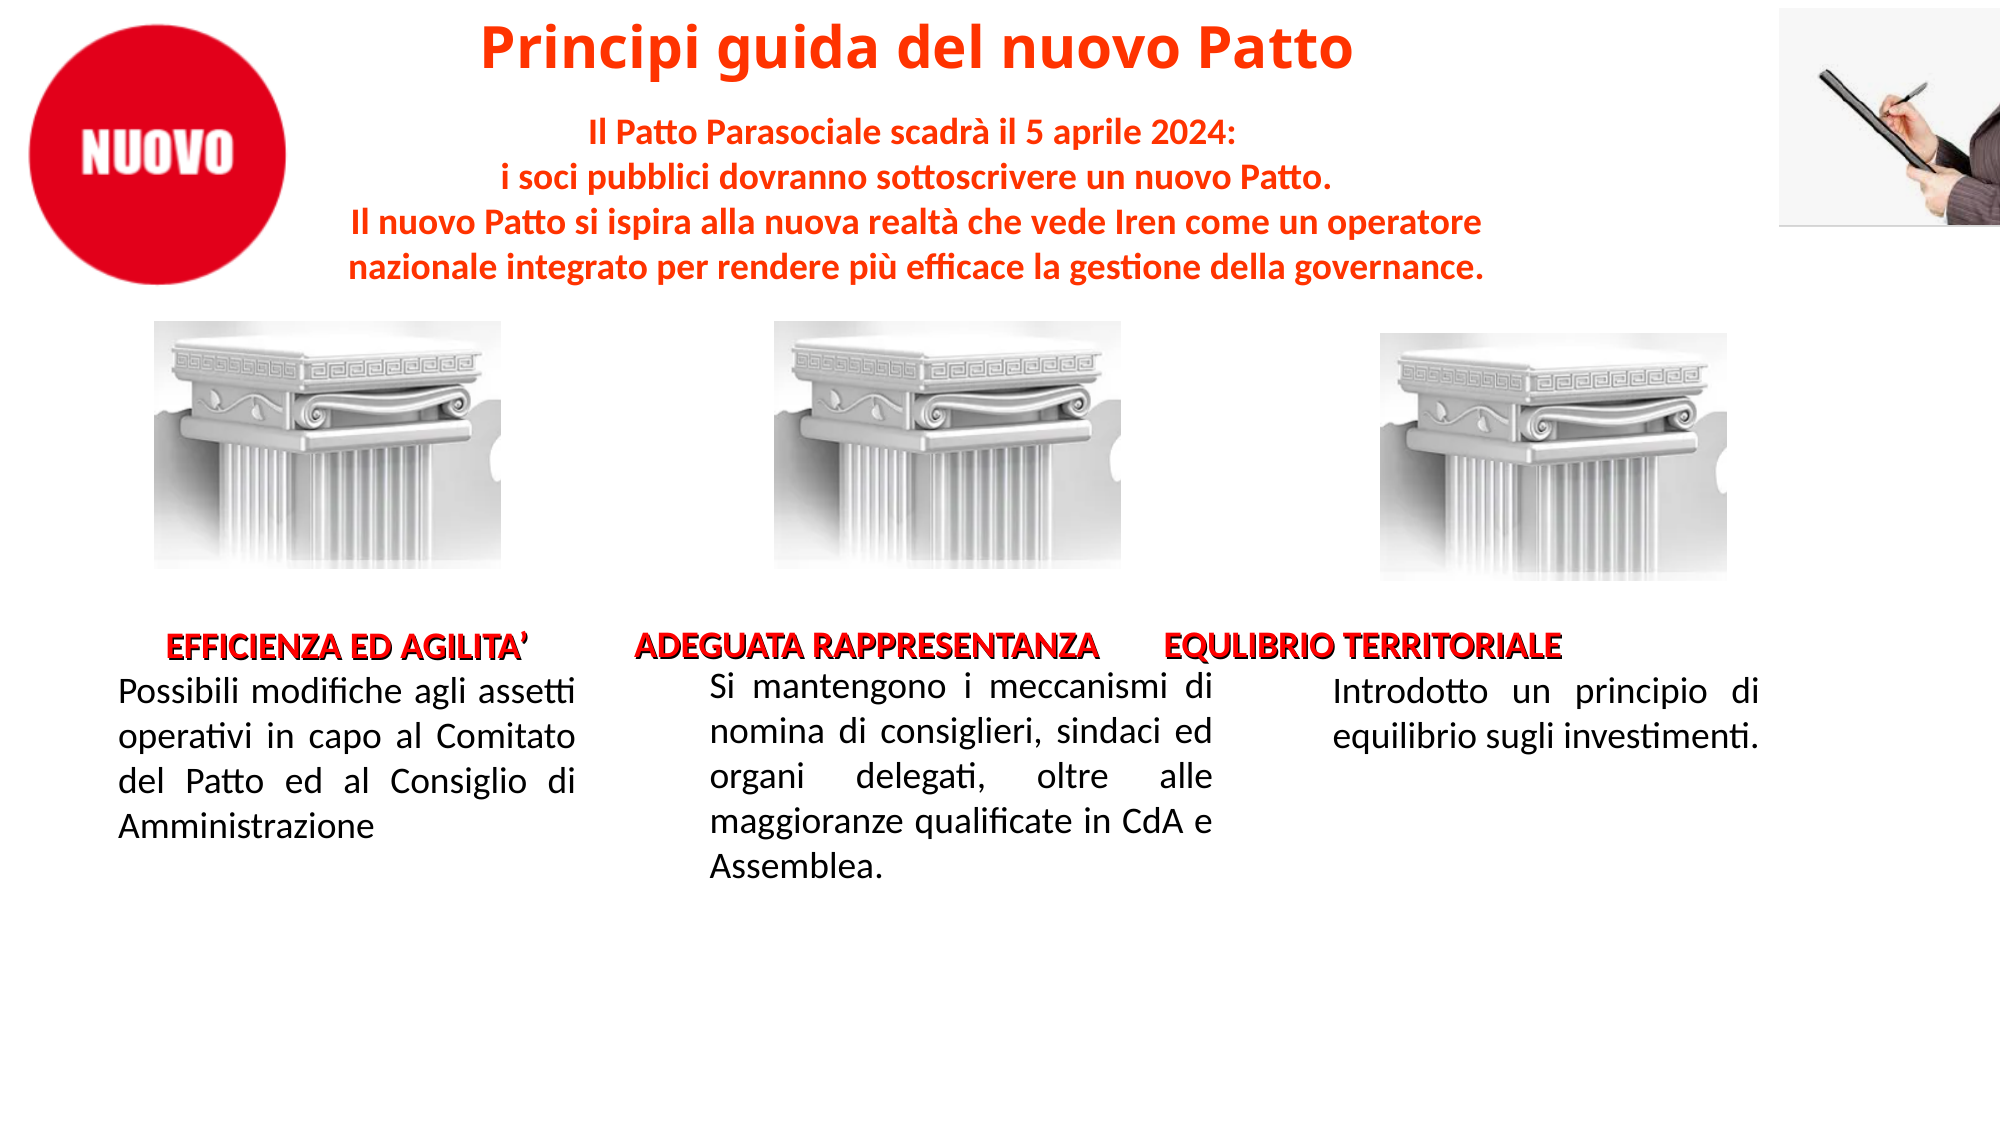

Principi guida del nuovo Patto
Il Patto Parasociale scadrà il 5 aprile 2024:
i soci pubblici dovranno sottoscrivere un nuovo Patto.
Il nuovo Patto si ispira alla nuova realtà che vede Iren come un operatore nazionale integrato per rendere più efficace la gestione della governance.
EFFICIENZA ED AGILITA’
Possibili modifiche agli assetti operativi in capo al Comitato del Patto ed al Consiglio di Amministrazione
ADEGUATA RAPPRESENTANZA
Si mantengono i meccanismi di nomina di consiglieri, sindaci ed organi delegati, oltre alle maggioranze qualificate in CdA e Assemblea.
EQULIBRIO TERRITORIALE
Introdotto un principio di equilibrio sugli investimenti.